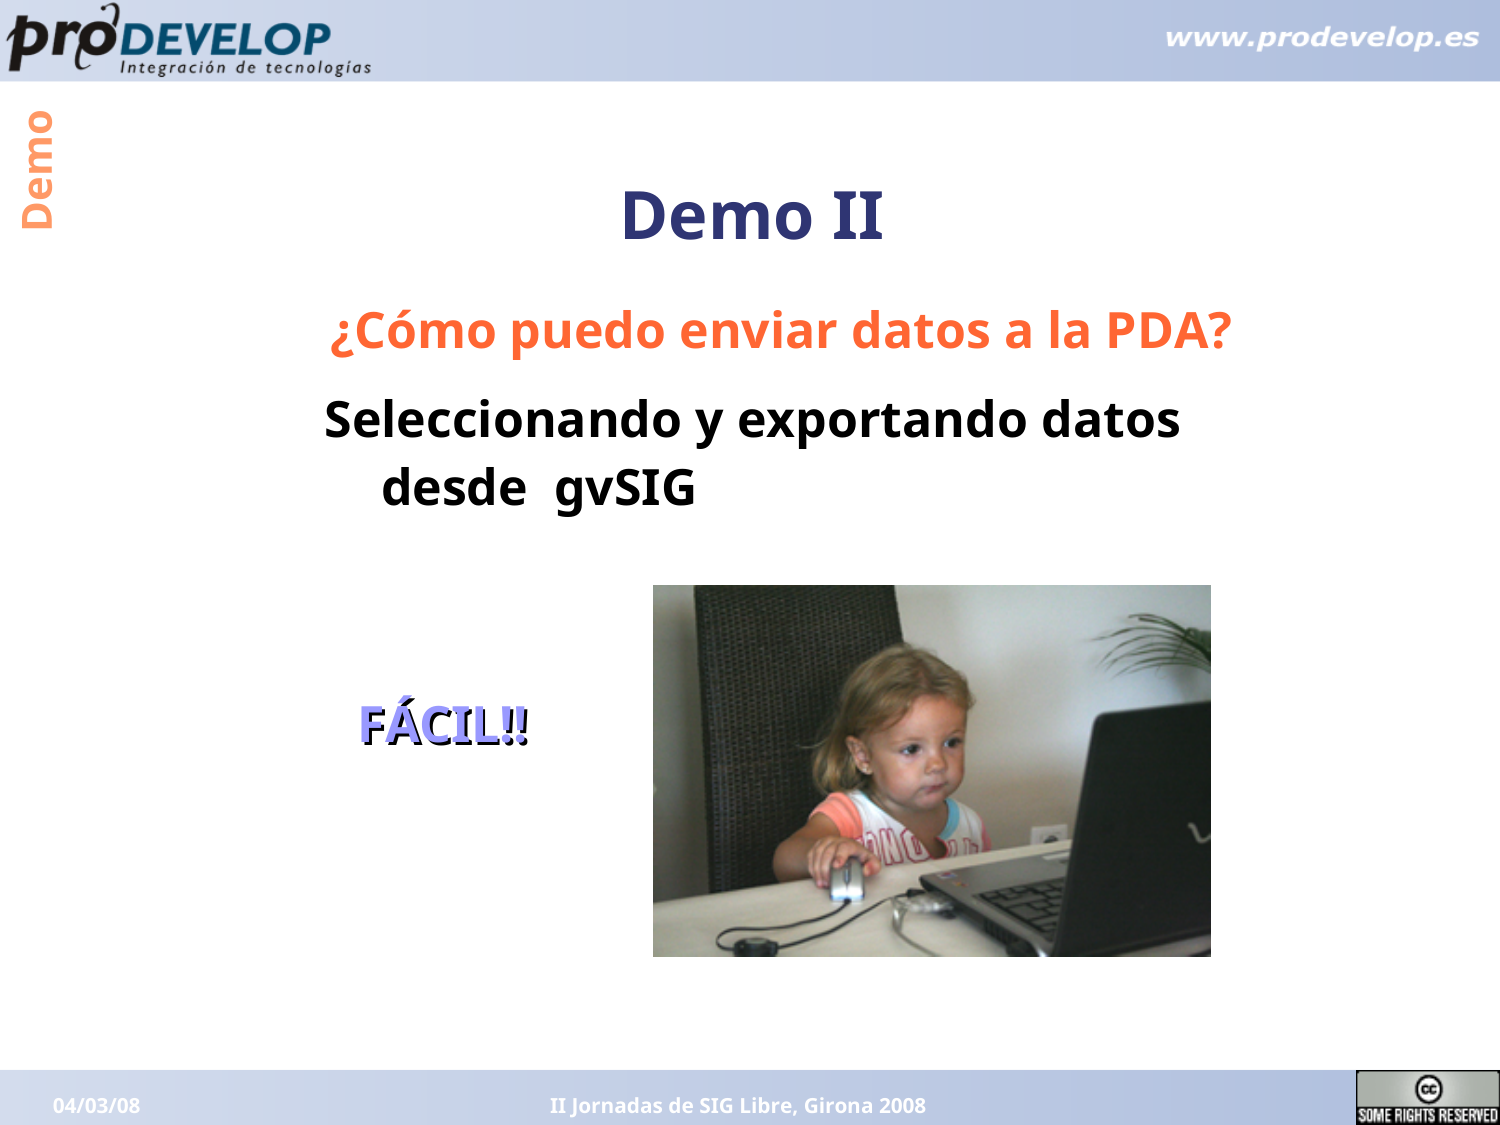

# Demo II
Demo
¿Cómo puedo enviar datos a la PDA?
Seleccionando y exportando datos desde gvSIG
FÁCIL!!
25/10/2006
15
Plan Difusión Interna gvSIG v. 2.0